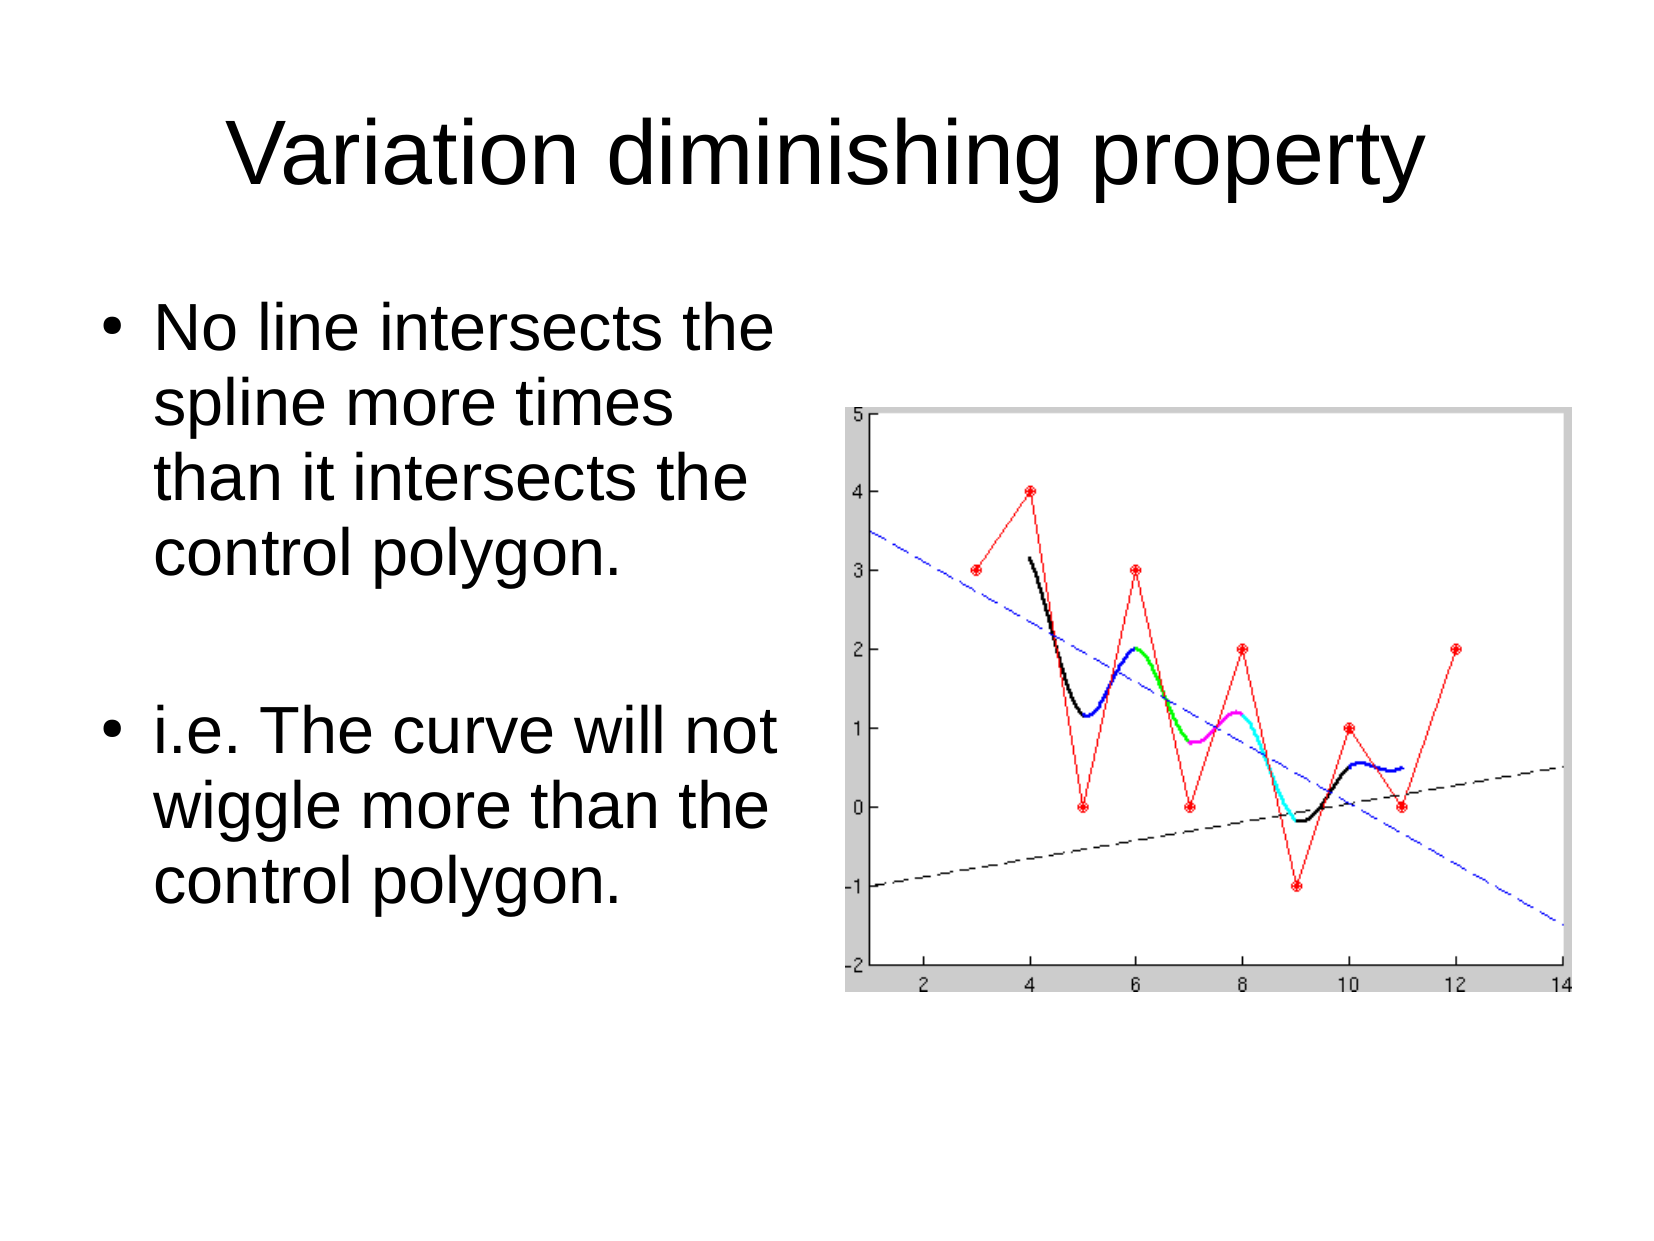

# Variation diminishing property
No line intersects the spline more times than it intersects the control polygon.
i.e. The curve will not wiggle more than the control polygon.